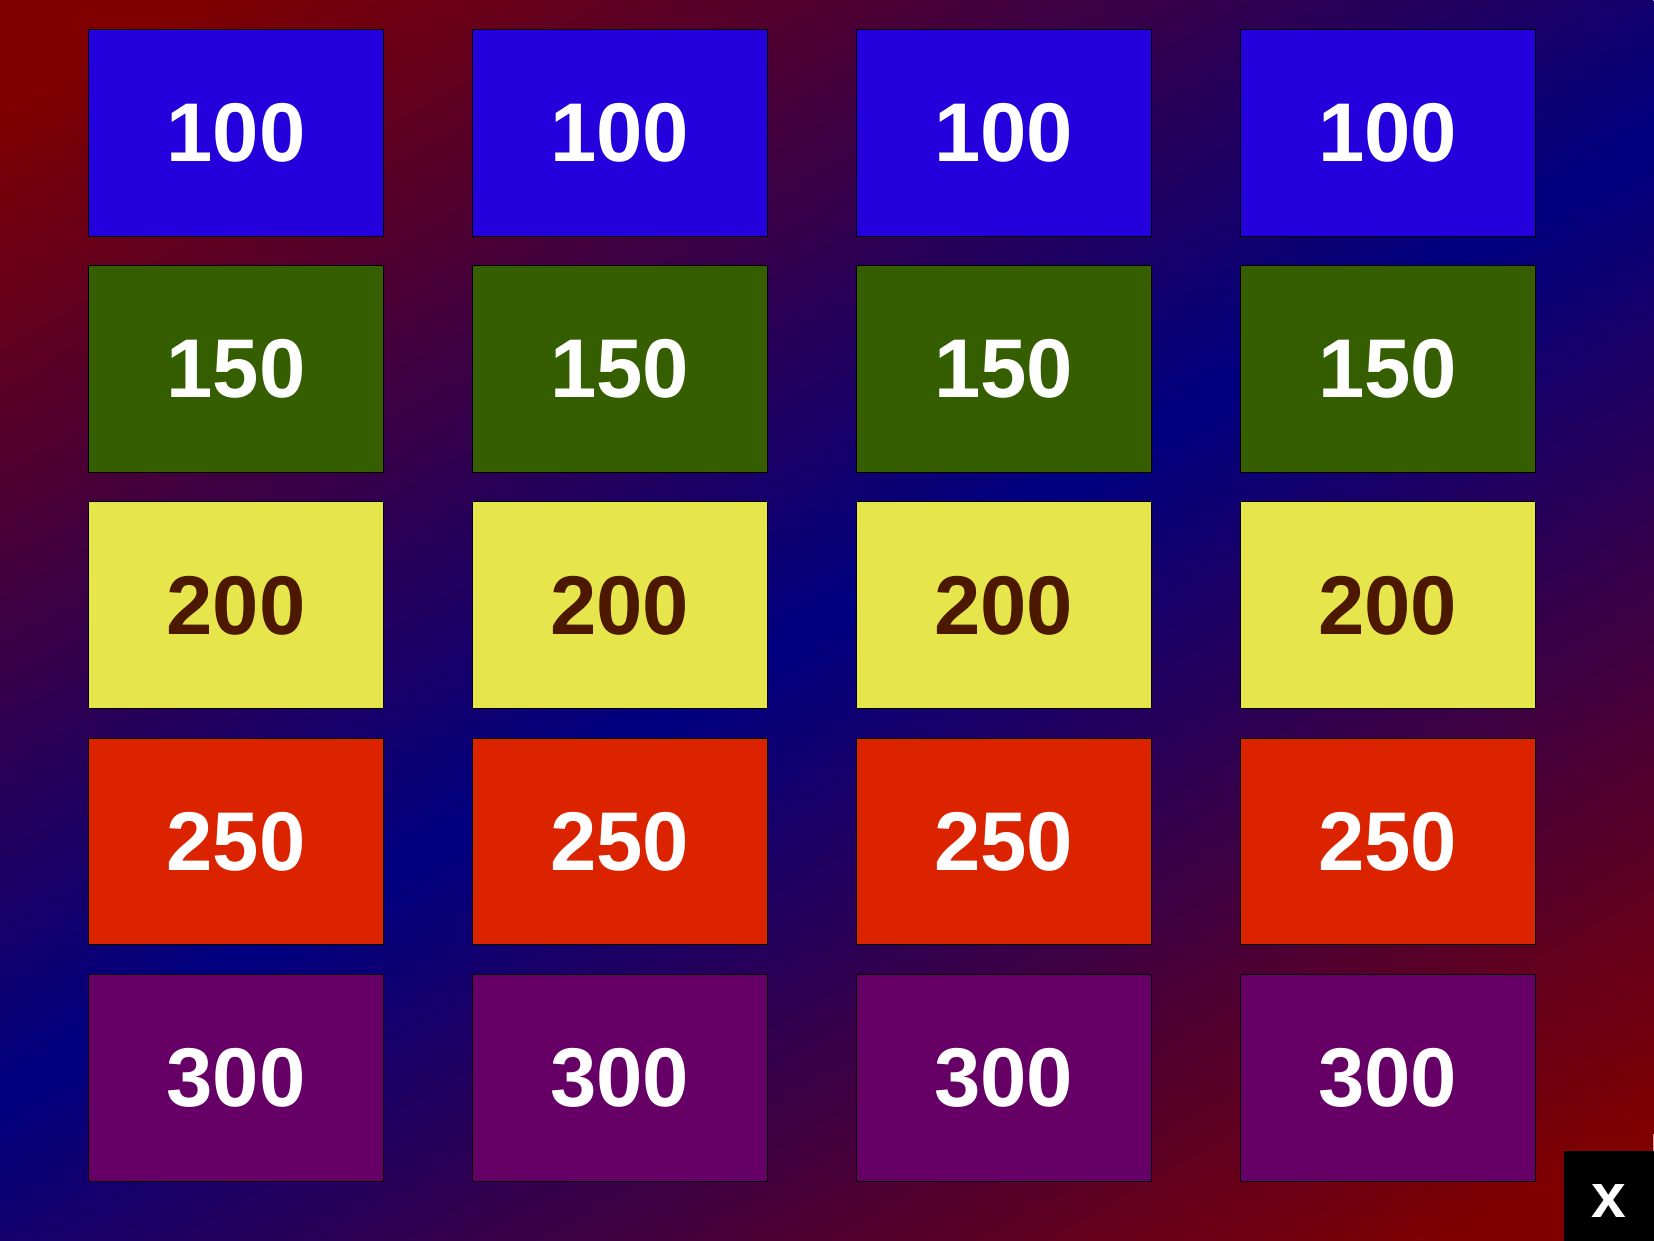

100
100
100
100
150
150
150
150
200
200
200
200
250
250
250
250
300
300
300
300
x